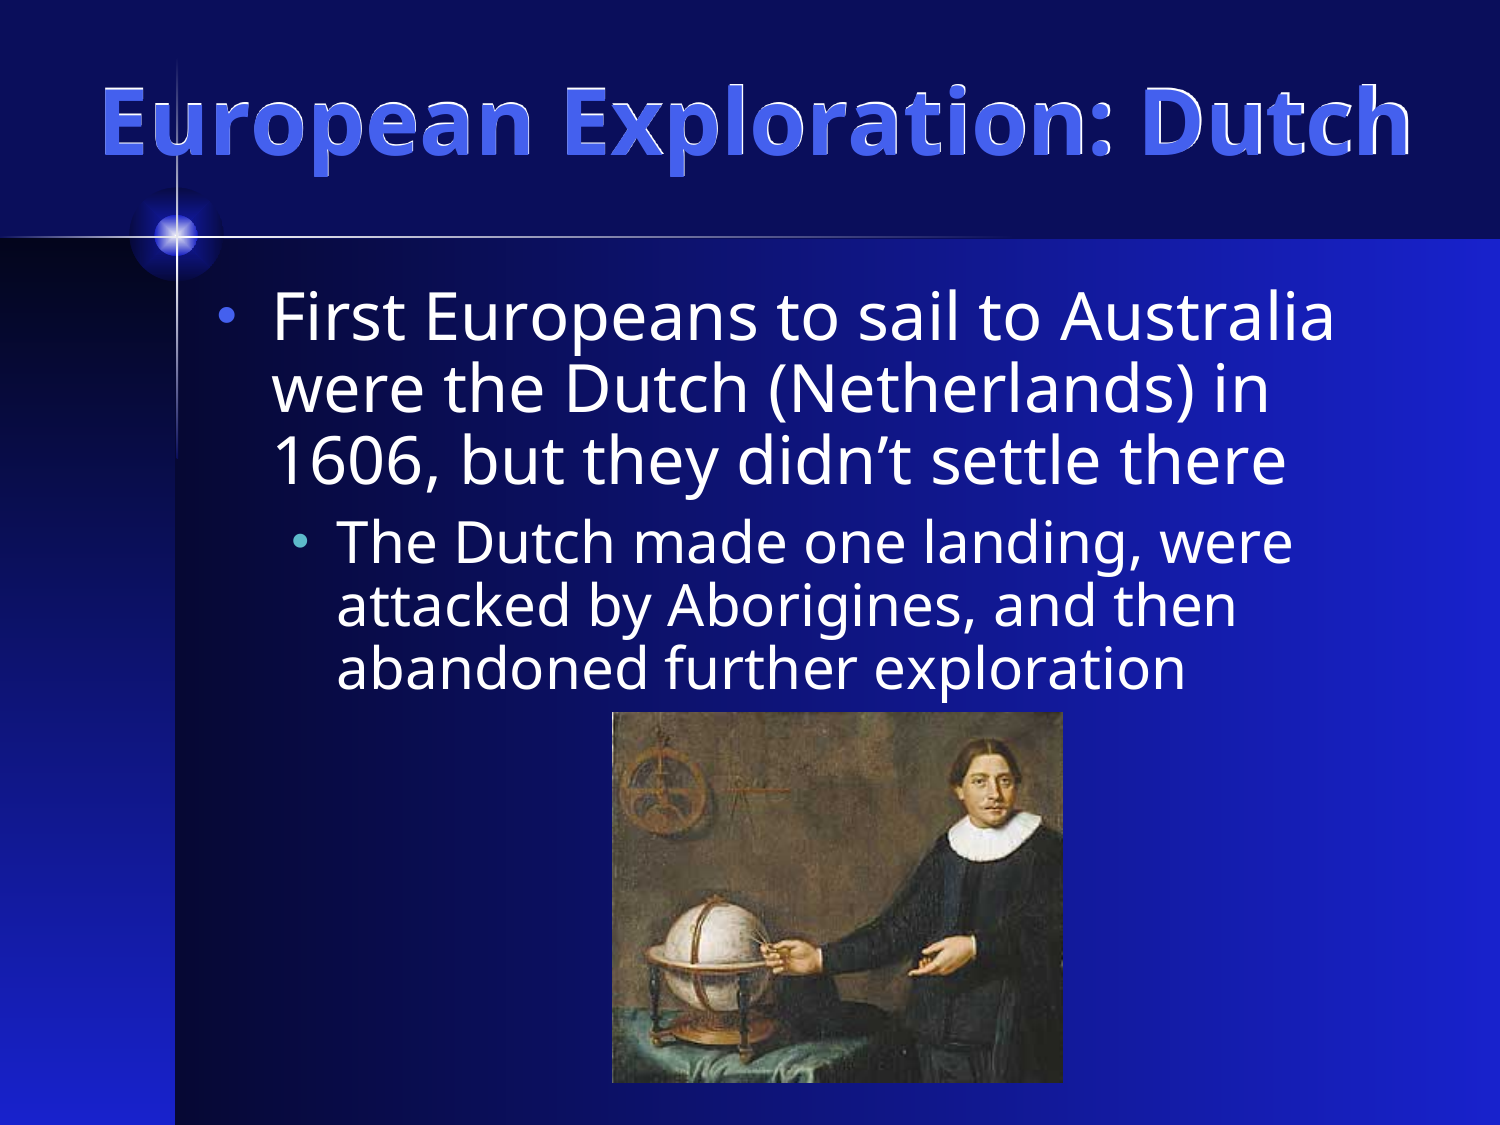

# European Exploration: Dutch
First Europeans to sail to Australia were the Dutch (Netherlands) in 1606, but they didn’t settle there
The Dutch made one landing, were attacked by Aborigines, and then abandoned further exploration